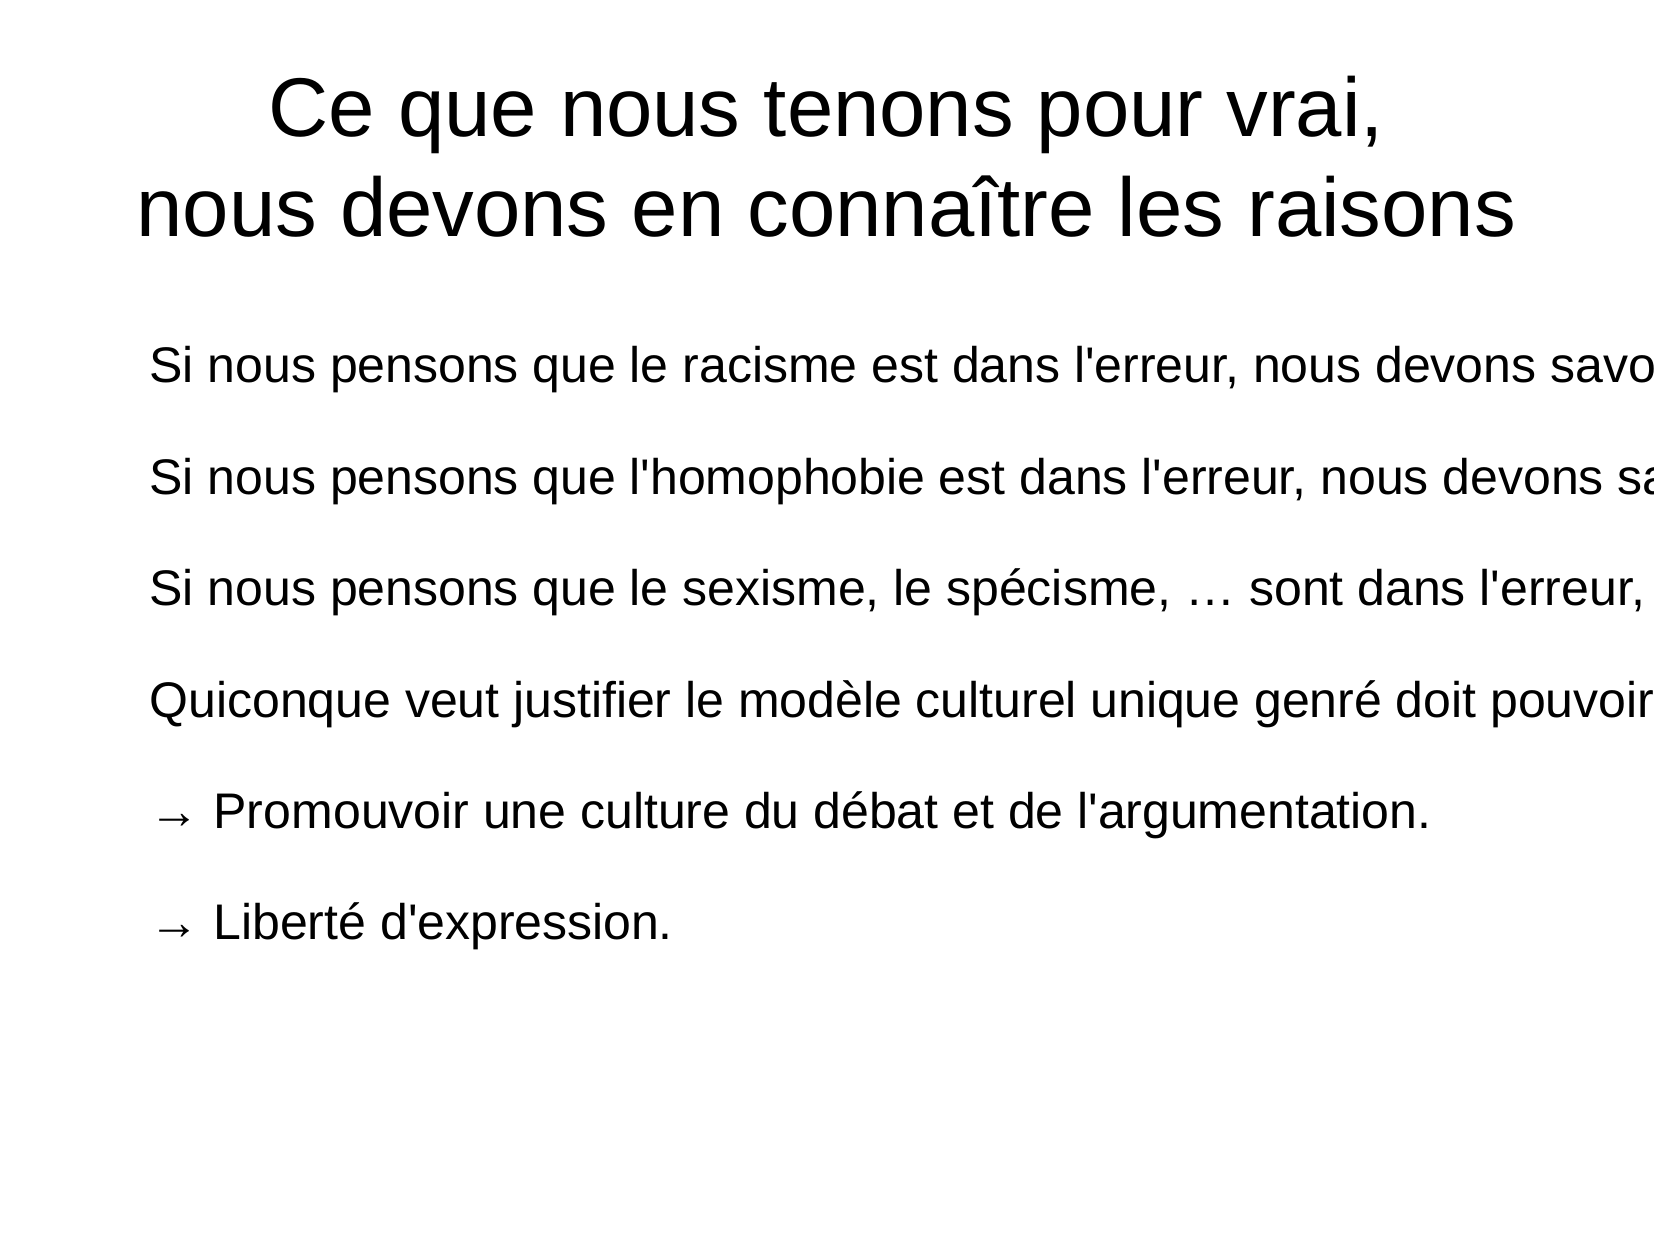

# Ce que nous tenons pour vrai, nous devons en connaître les raisons
Si nous pensons que le racisme est dans l'erreur, nous devons savoir pourquoi.
Si nous pensons que l'homophobie est dans l'erreur, nous devons savoir pourquoi.
Si nous pensons que le sexisme, le spécisme, … sont dans l'erreur, nous devons savoir pourquoi.
Quiconque veut justifier le modèle culturel unique genré doit pouvoir dire pourquoi.
→ Promouvoir une culture du débat et de l'argumentation.
→ Liberté d'expression.